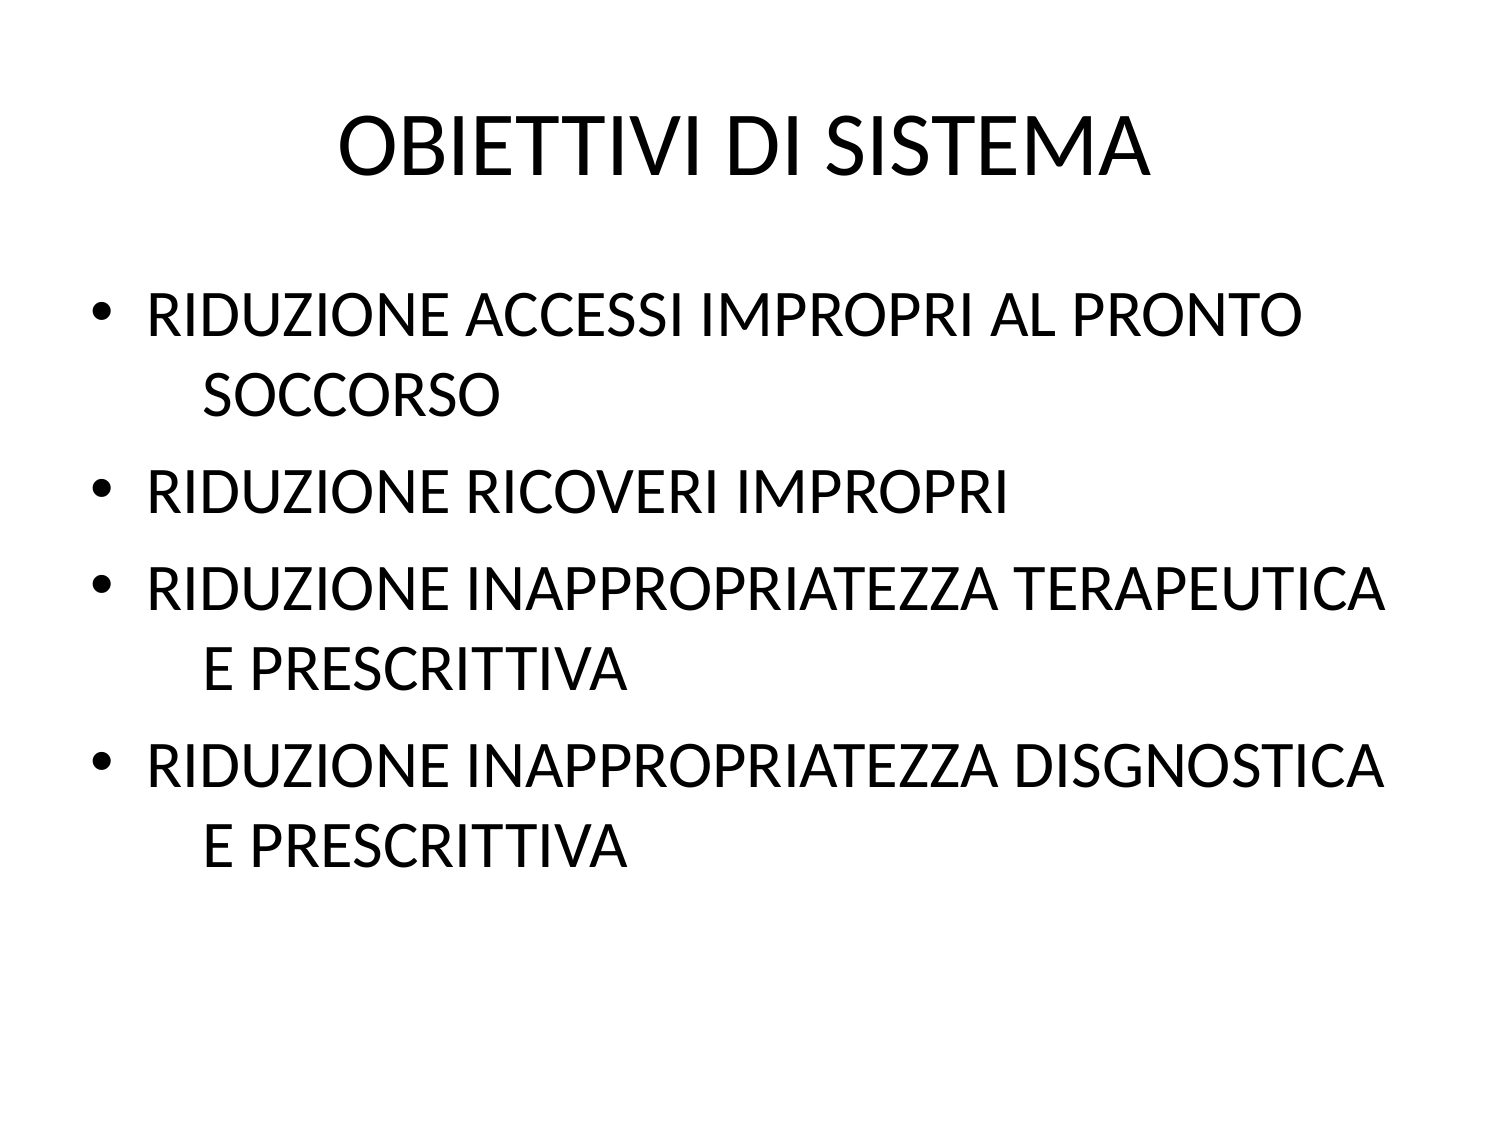

# OBIETTIVI DI SISTEMA
RIDUZIONE ACCESSI IMPROPRI AL PRONTO SOCCORSO
RIDUZIONE RICOVERI IMPROPRI
RIDUZIONE INAPPROPRIATEZZA TERAPEUTICA E PRESCRITTIVA
RIDUZIONE INAPPROPRIATEZZA DISGNOSTICA E PRESCRITTIVA